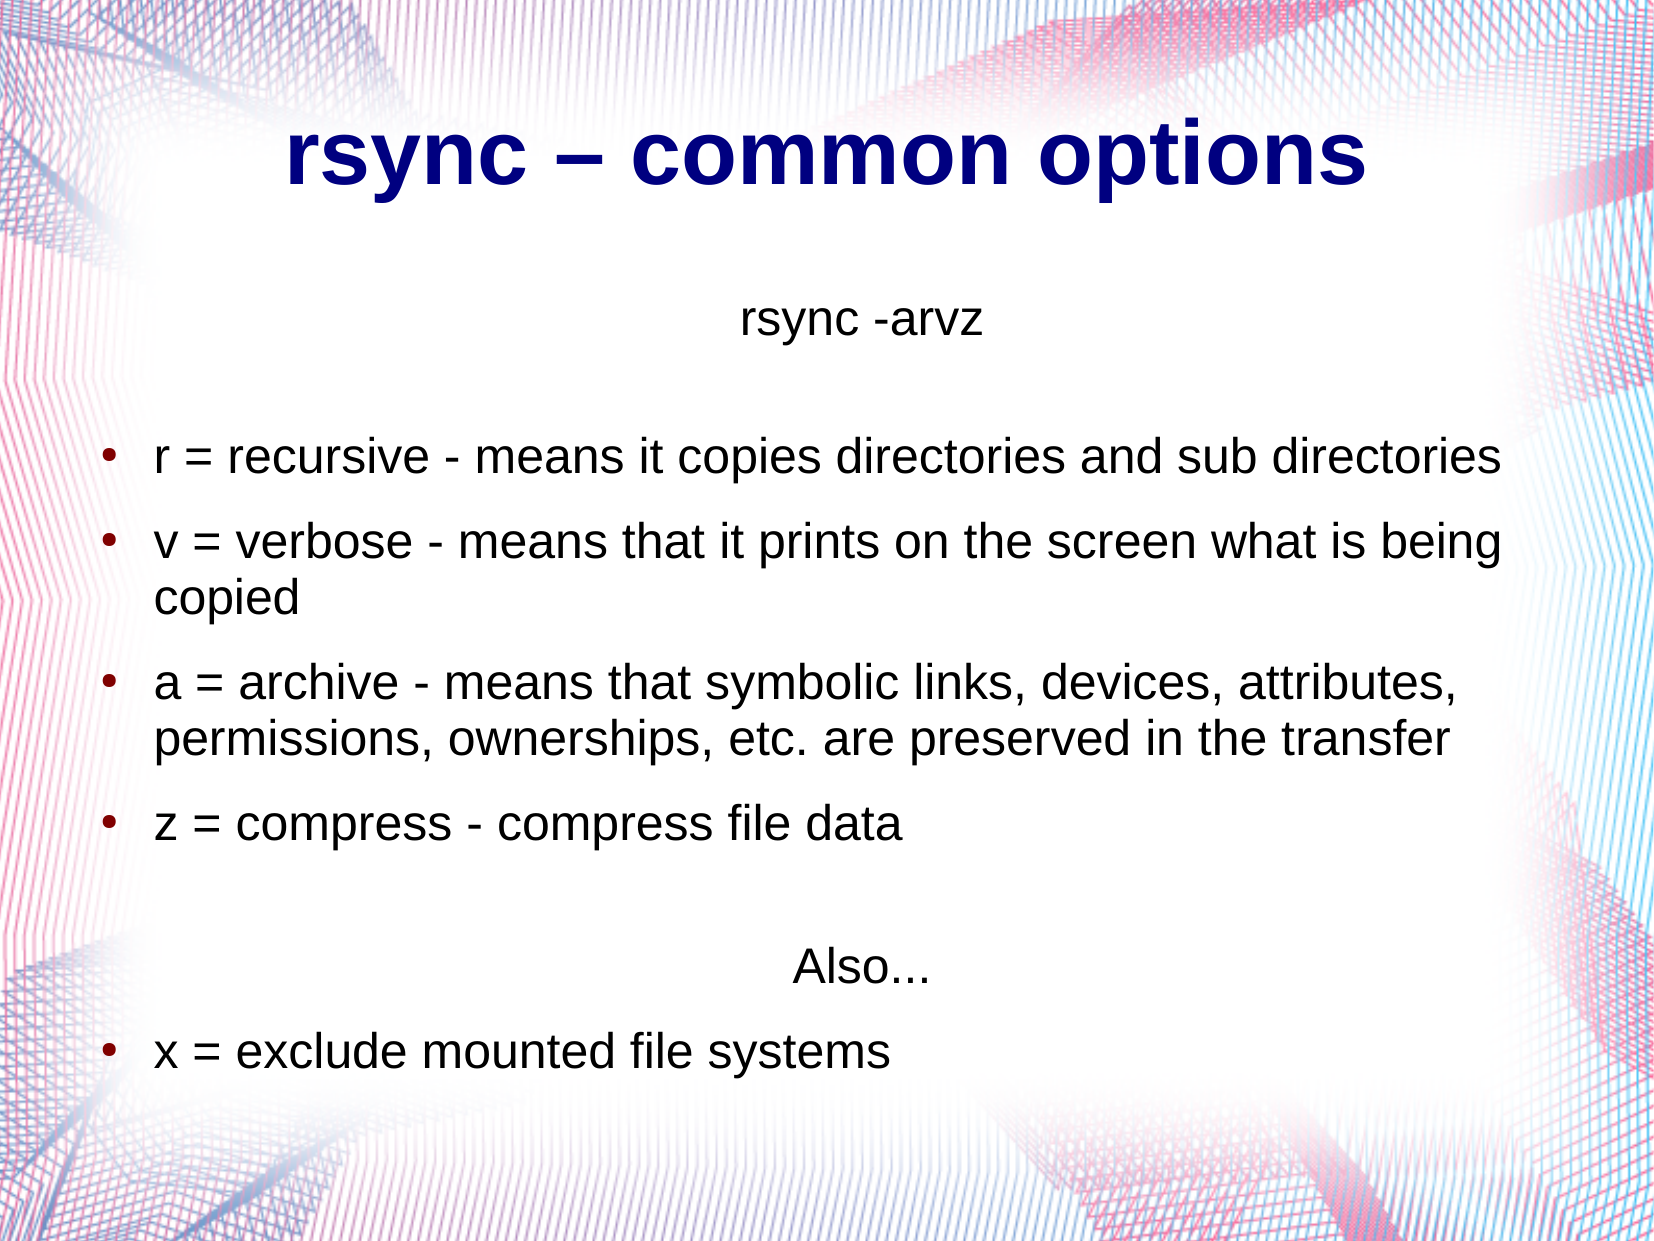

# rsync – common options
rsync -arvz
r = recursive - means it copies directories and sub directories
v = verbose - means that it prints on the screen what is being copied
a = archive - means that symbolic links, devices, attributes, permissions, ownerships, etc. are preserved in the transfer
z = compress - compress file data
Also...
x = exclude mounted file systems